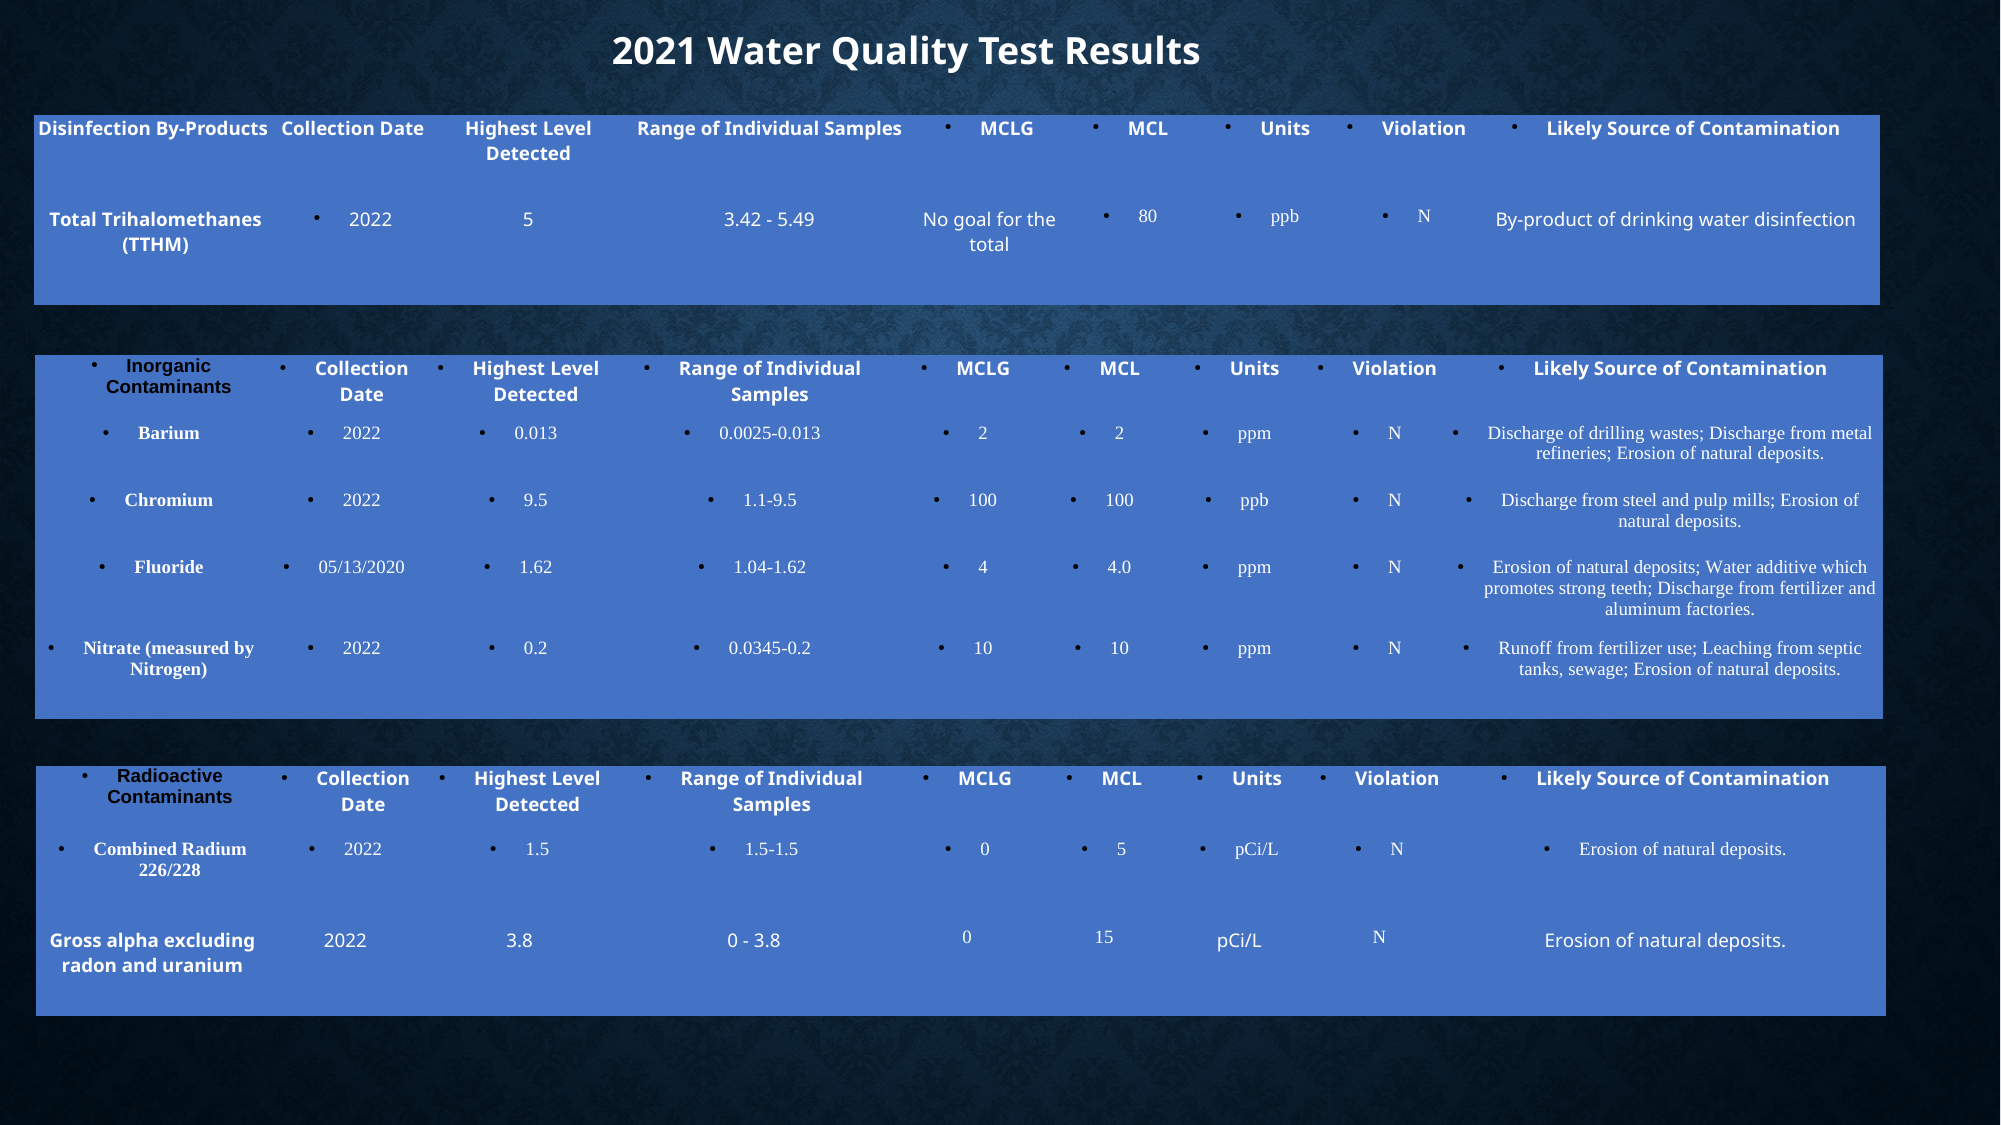

2021 Water Quality Test Results
| Disinfection By-Products | Collection Date | Highest Level Detected | Range of Individual Samples | MCLG | MCL | Units | Violation | Likely Source of Contamination |
| --- | --- | --- | --- | --- | --- | --- | --- | --- |
| Total Trihalomethanes (TTHM) | 2022 | 5 | 3.42 - 5.49 | No goal for the total | 80 | ppb | N | By-product of drinking water disinfection |
| Inorganic Contaminants | Collection Date | Highest Level Detected | Range of Individual Samples | MCLG | MCL | Units | Violation | Likely Source of Contamination |
| --- | --- | --- | --- | --- | --- | --- | --- | --- |
| Barium | 2022 | 0.013 | 0.0025-0.013 | 2 | 2 | ppm | N | Discharge of drilling wastes; Discharge from metal refineries; Erosion of natural deposits. |
| Chromium | 2022 | 9.5 | 1.1-9.5 | 100 | 100 | ppb | N | Discharge from steel and pulp mills; Erosion of natural deposits. |
| Fluoride | 05/13/2020 | 1.62 | 1.04-1.62 | 4 | 4.0 | ppm | N | Erosion of natural deposits; Water additive which promotes strong teeth; Discharge from fertilizer and aluminum factories. |
| Nitrate (measured by Nitrogen) | 2022 | 0.2 | 0.0345-0.2 | 10 | 10 | ppm | N | Runoff from fertilizer use; Leaching from septic tanks, sewage; Erosion of natural deposits. |
| Radioactive Contaminants | Collection Date | Highest Level Detected | Range of Individual Samples | MCLG | MCL | Units | Violation | Likely Source of Contamination |
| --- | --- | --- | --- | --- | --- | --- | --- | --- |
| Combined Radium 226/228 | 2022 | 1.5 | 1.5-1.5 | 0 | 5 | pCi/L | N | Erosion of natural deposits. |
| Gross alpha excluding radon and uranium | 2022 | 3.8 | 0 - 3.8 | 0 | 15 | pCi/L | N | Erosion of natural deposits. |